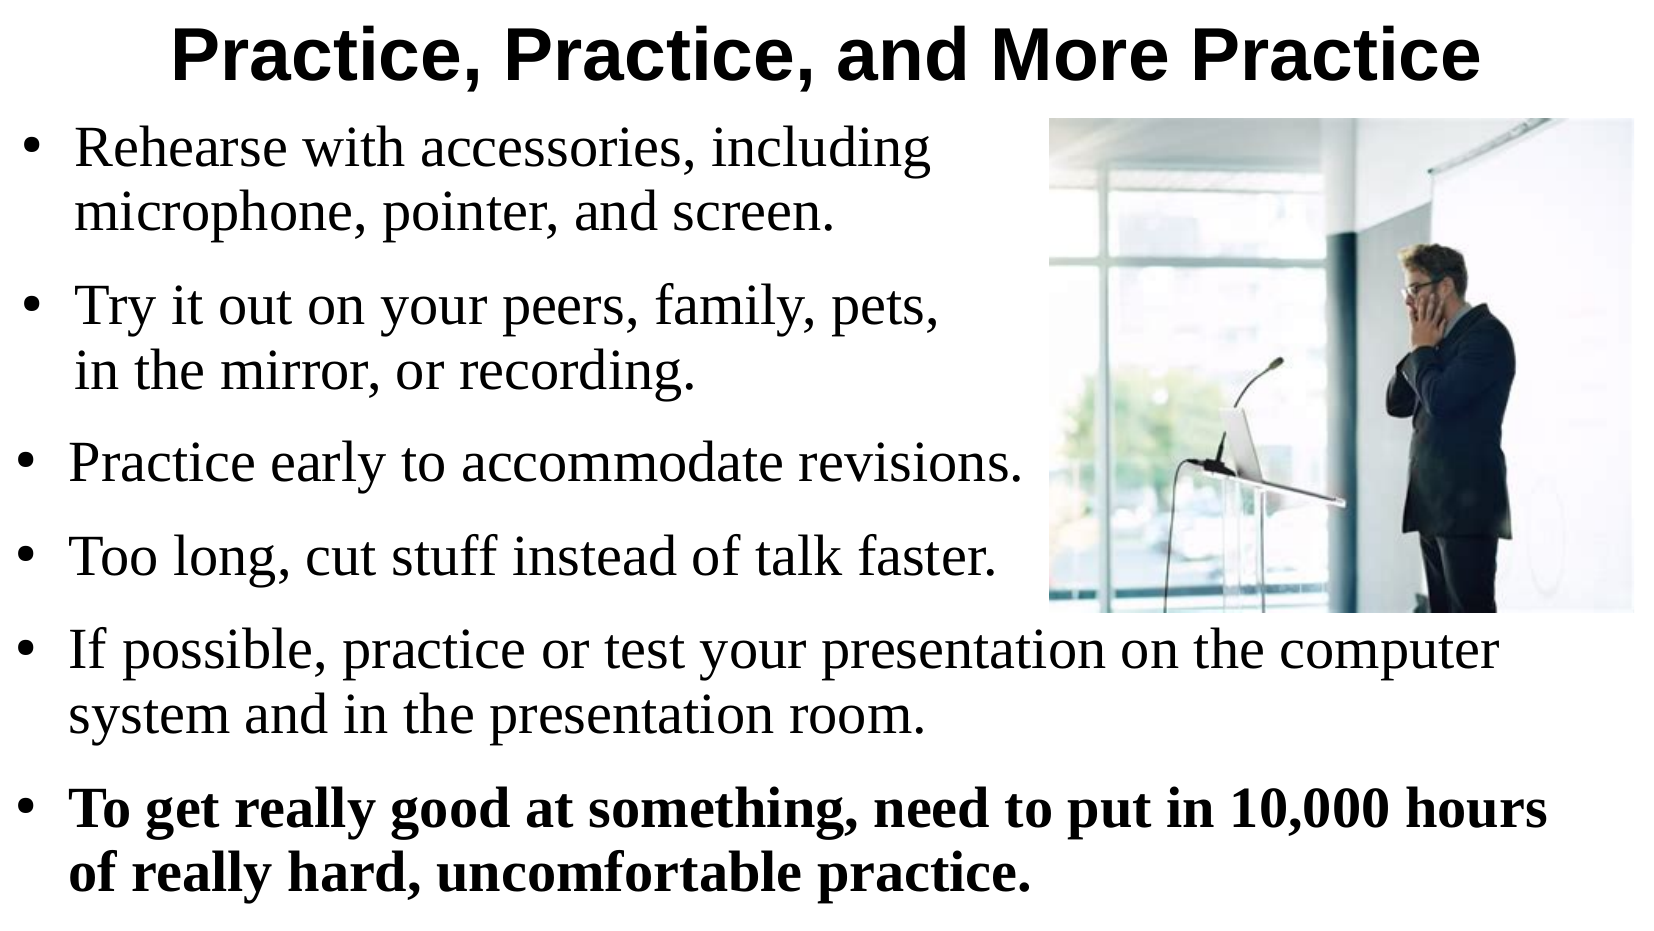

# Practice, Practice, and More Practice
Rehearse with accessories, including microphone, pointer, and screen.
Try it out on your peers, family, pets, in the mirror, or recording.
Practice early to accommodate revisions.
Too long, cut stuff instead of talk faster.
If possible, practice or test your presentation on the computer system and in the presentation room.
To get really good at something, need to put in 10,000 hours of really hard, uncomfortable practice.